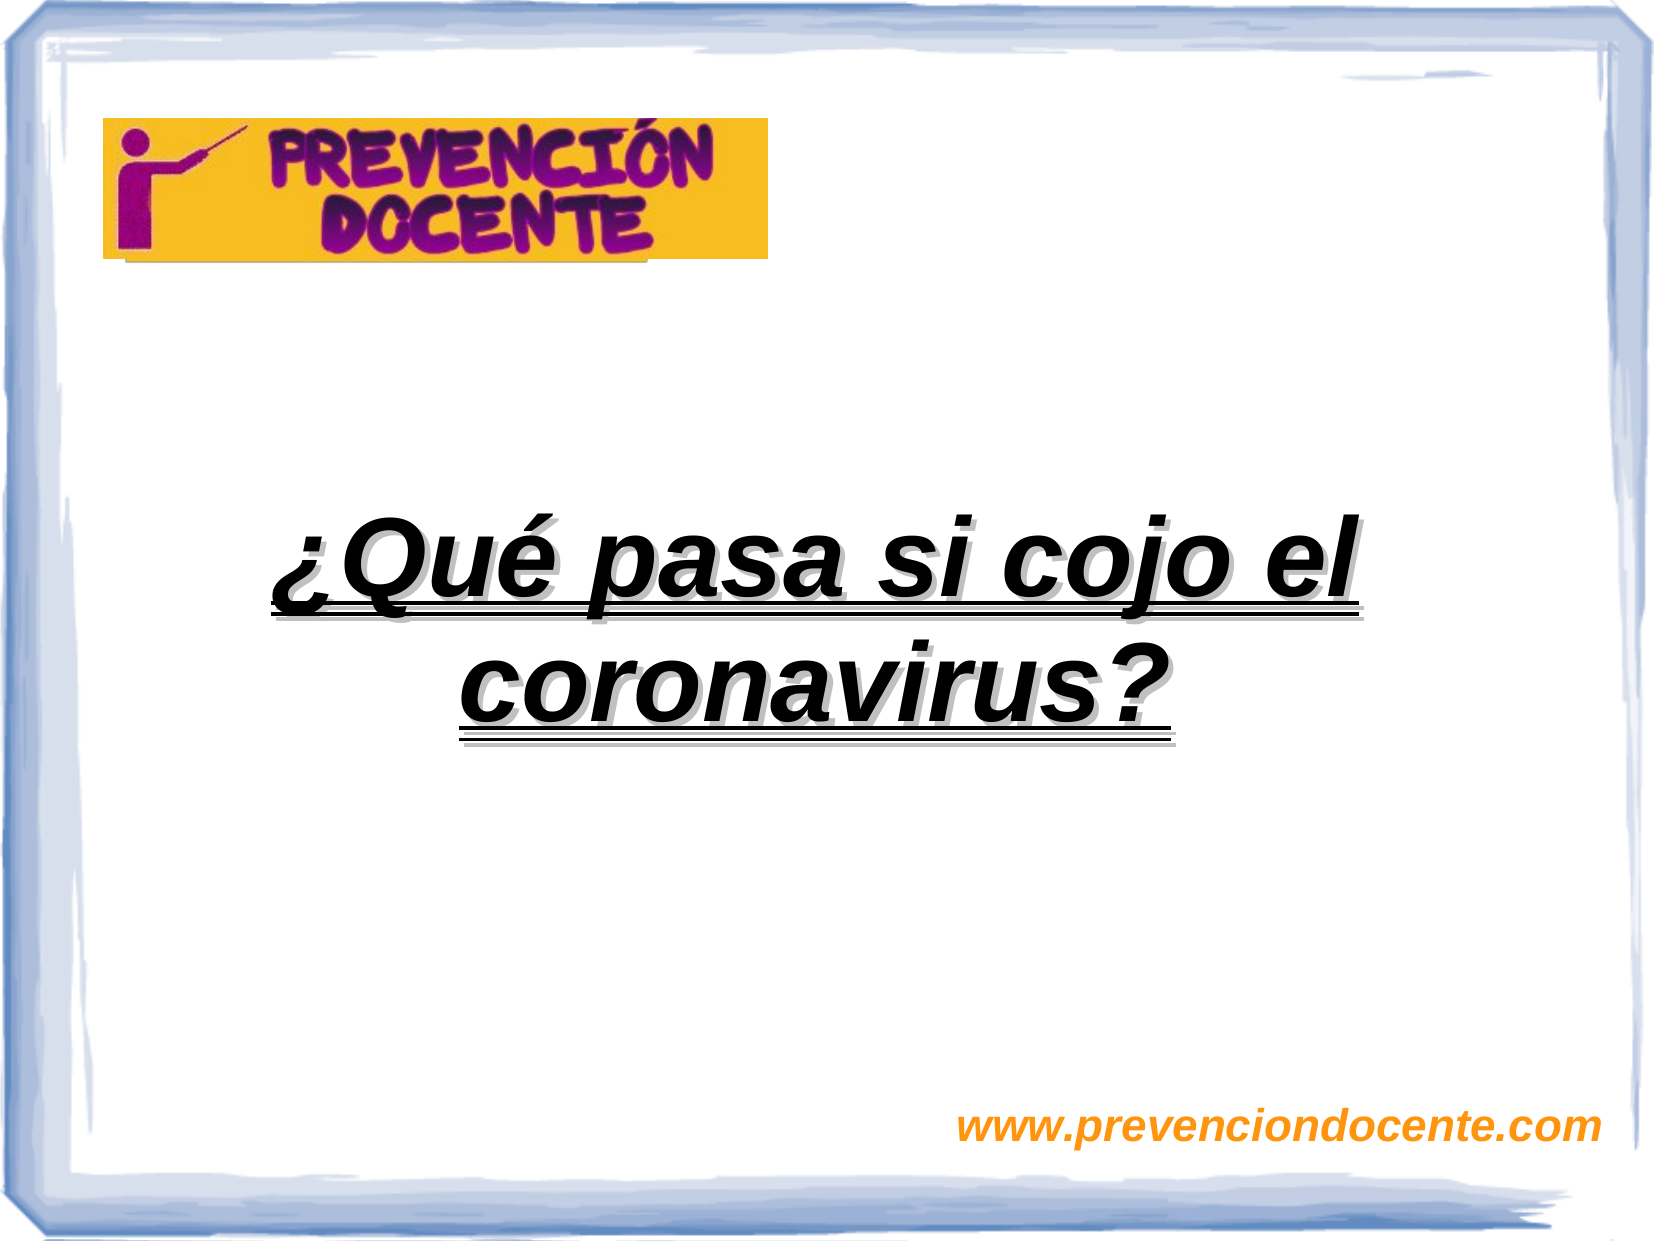

# ¿Qué pasa si cojo el coronavirus?
www.prevenciondocente.com